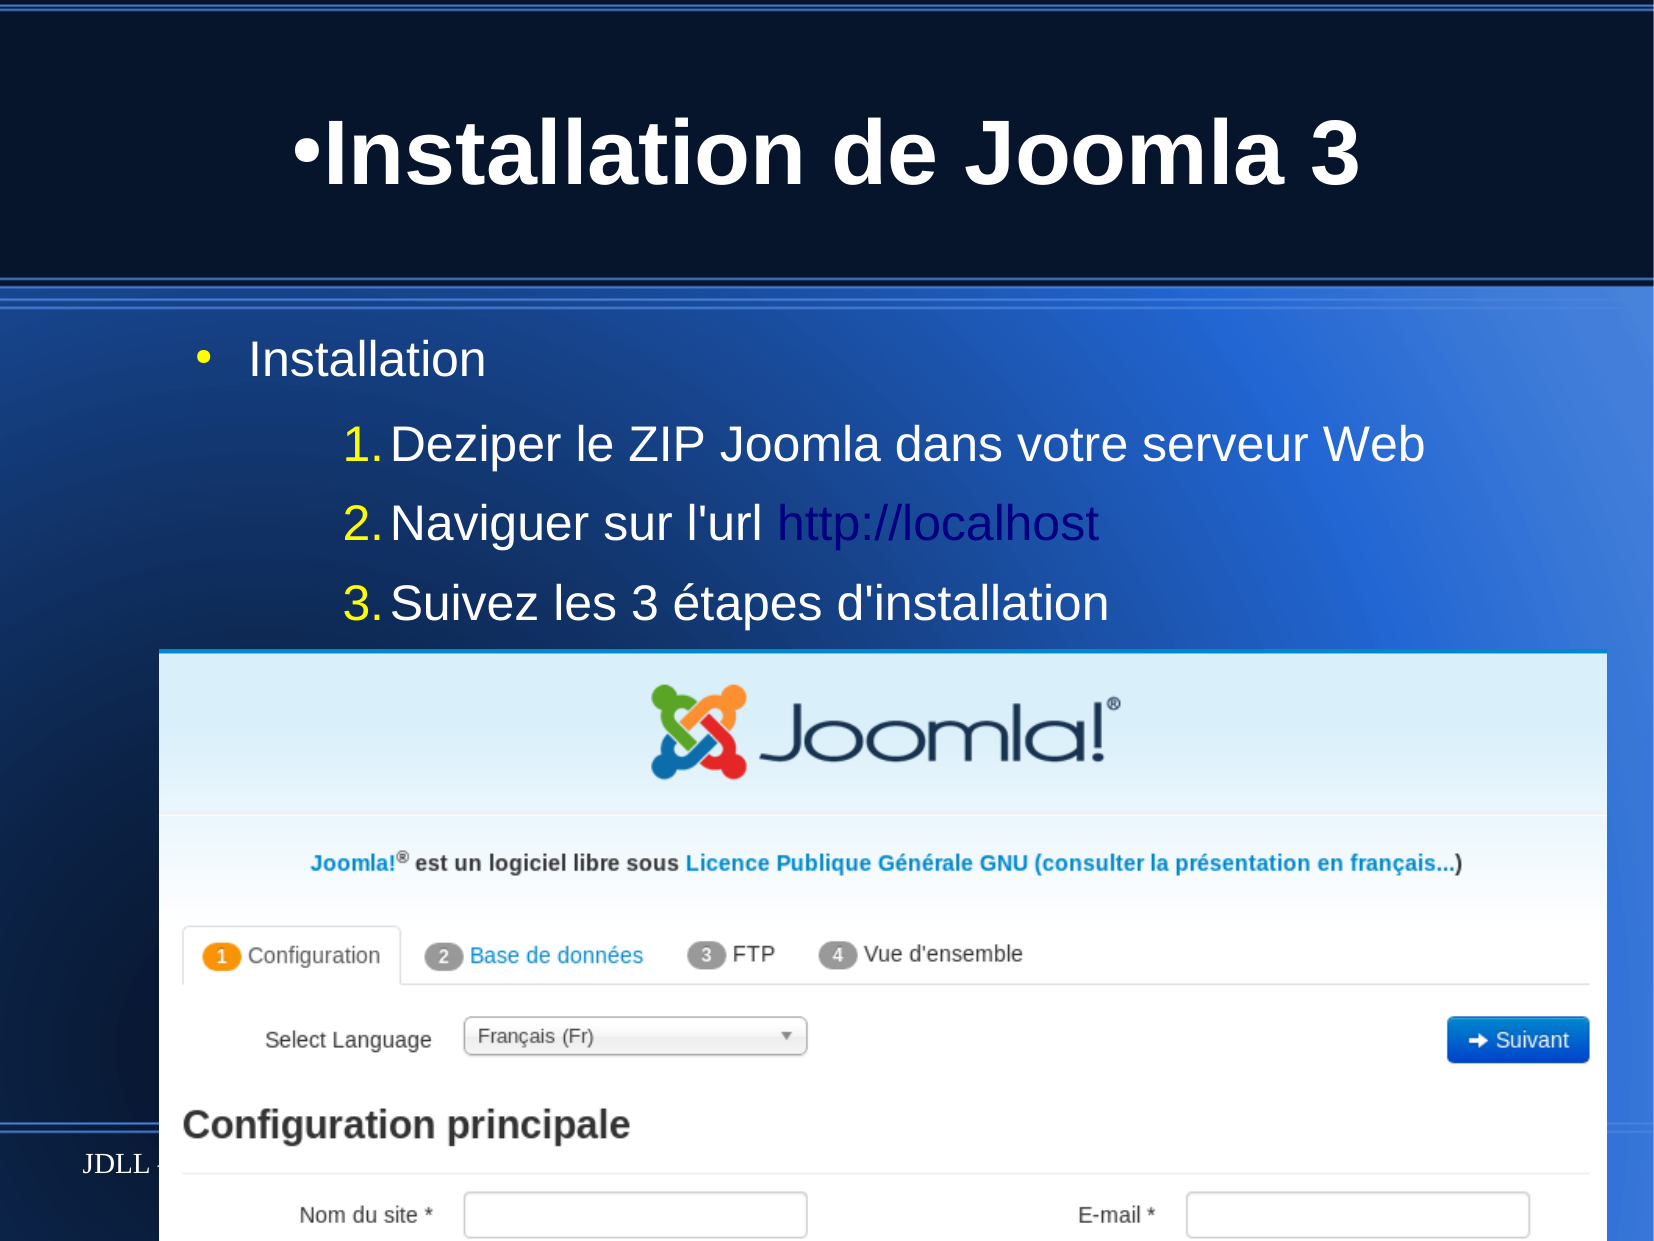

# Installation de Joomla 3
Installation
Deziper le ZIP Joomla dans votre serveur Web
Naviguer sur l'url http://localhost
Suivez les 3 étapes d'installation
29/03/2015
Joomgroupe Lyon - Atelier Joomla! 3.4
3